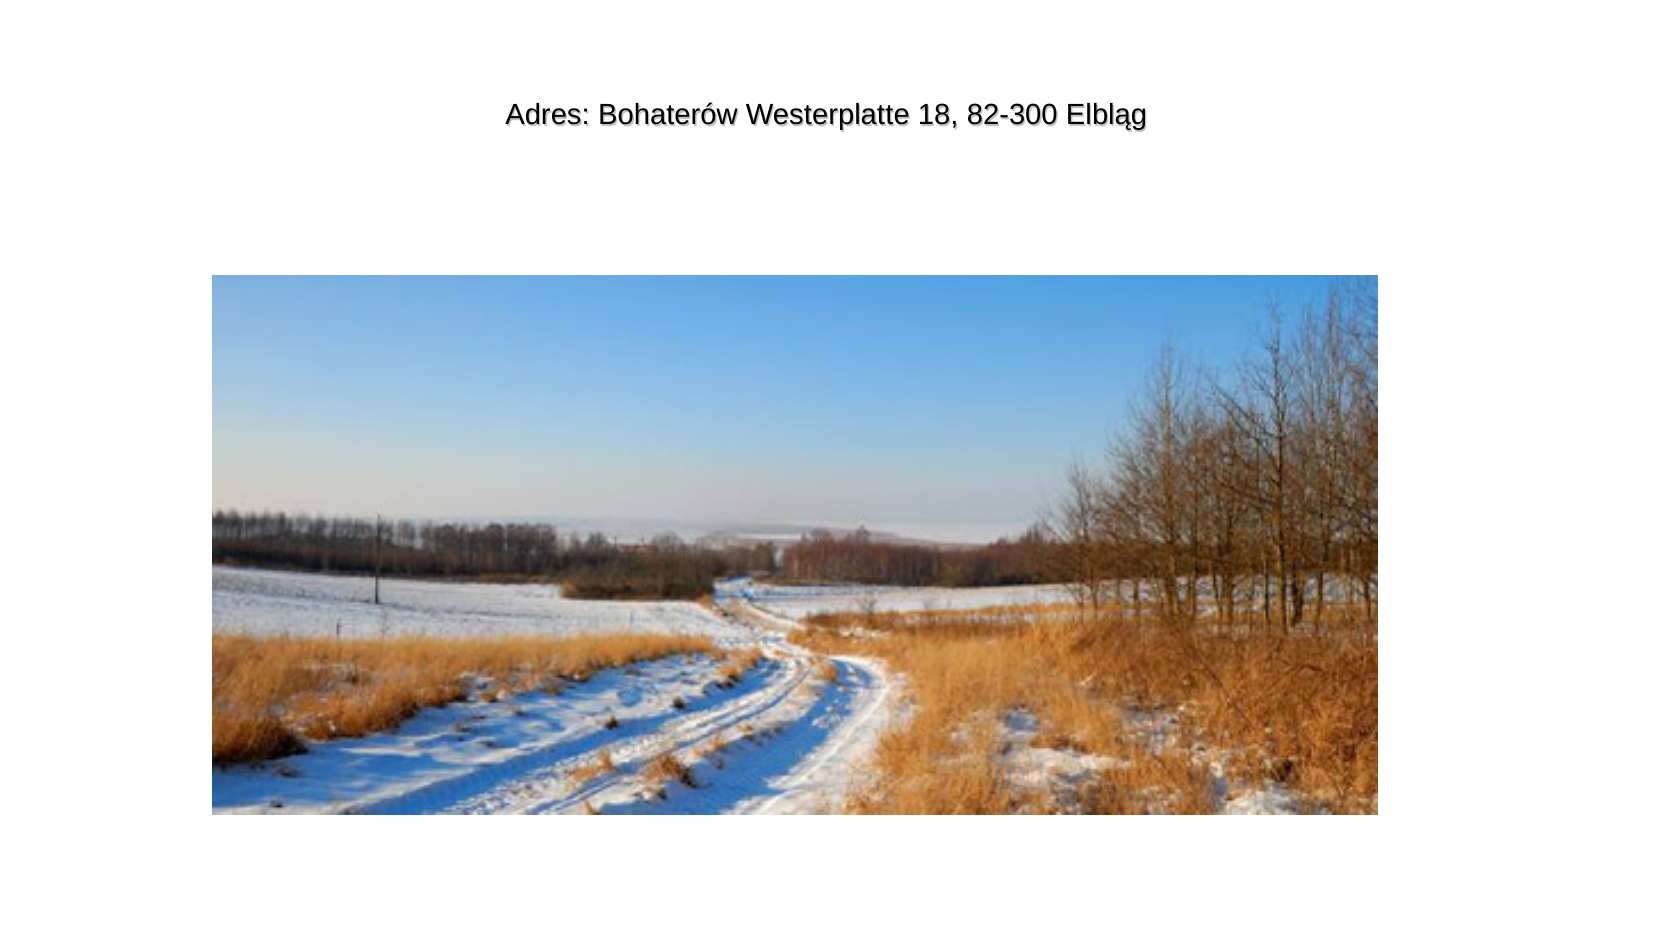

# Adres: Bohaterów Westerplatte 18, 82-300 Elbląg